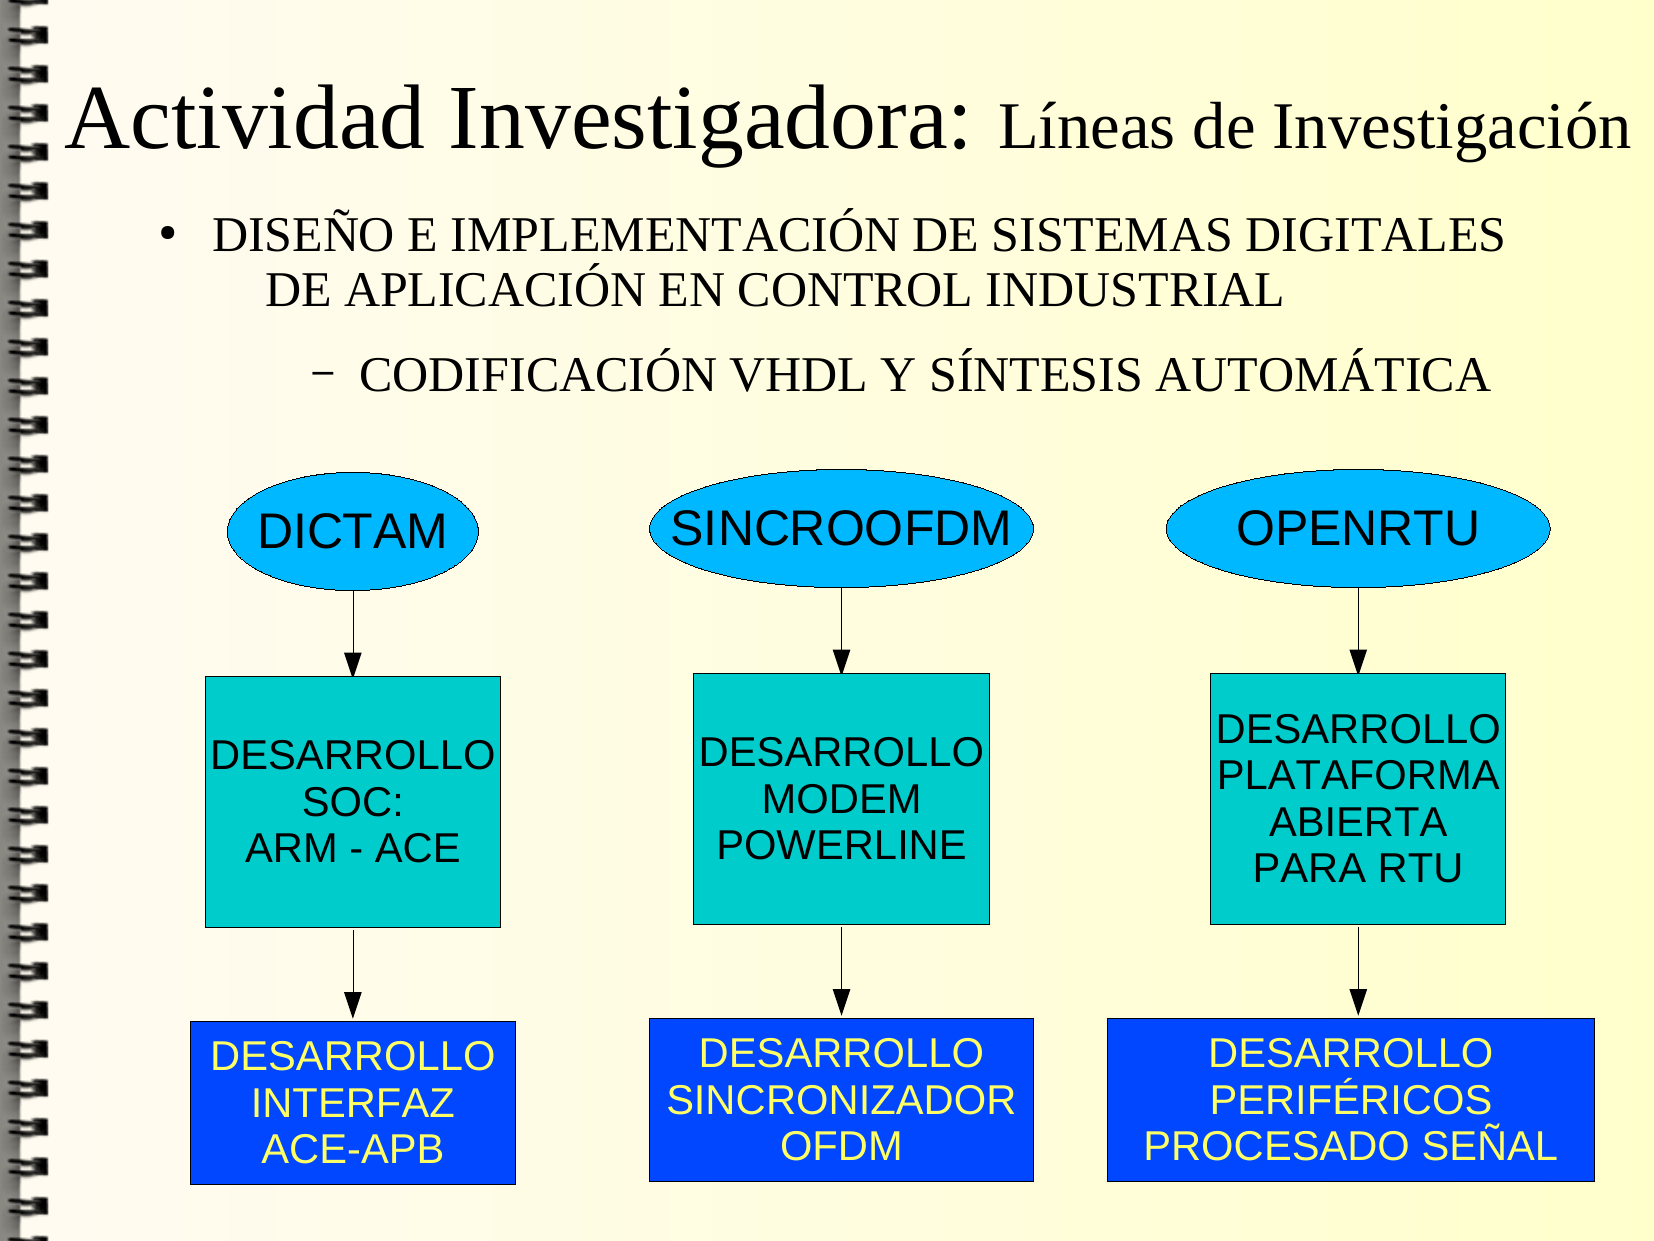

# Actividad Investigadora: Líneas de Investigación
DISEÑO E IMPLEMENTACIÓN DE SISTEMAS DIGITALES DE APLICACIÓN EN CONTROL INDUSTRIAL
CODIFICACIÓN VHDL Y SÍNTESIS AUTOMÁTICA
SINCROOFDM
OPENRTU
DICTAM
DESARROLLO
SOC:
ARM - ACE
DESARROLLO
INTERFAZ
ACE-APB
DESARROLLO
MODEM
POWERLINE
DESARROLLO
PLATAFORMA
ABIERTA
PARA RTU
DESARROLLO
SINCRONIZADOR
OFDM
DESARROLLO
PERIFÉRICOS
PROCESADO SEÑAL